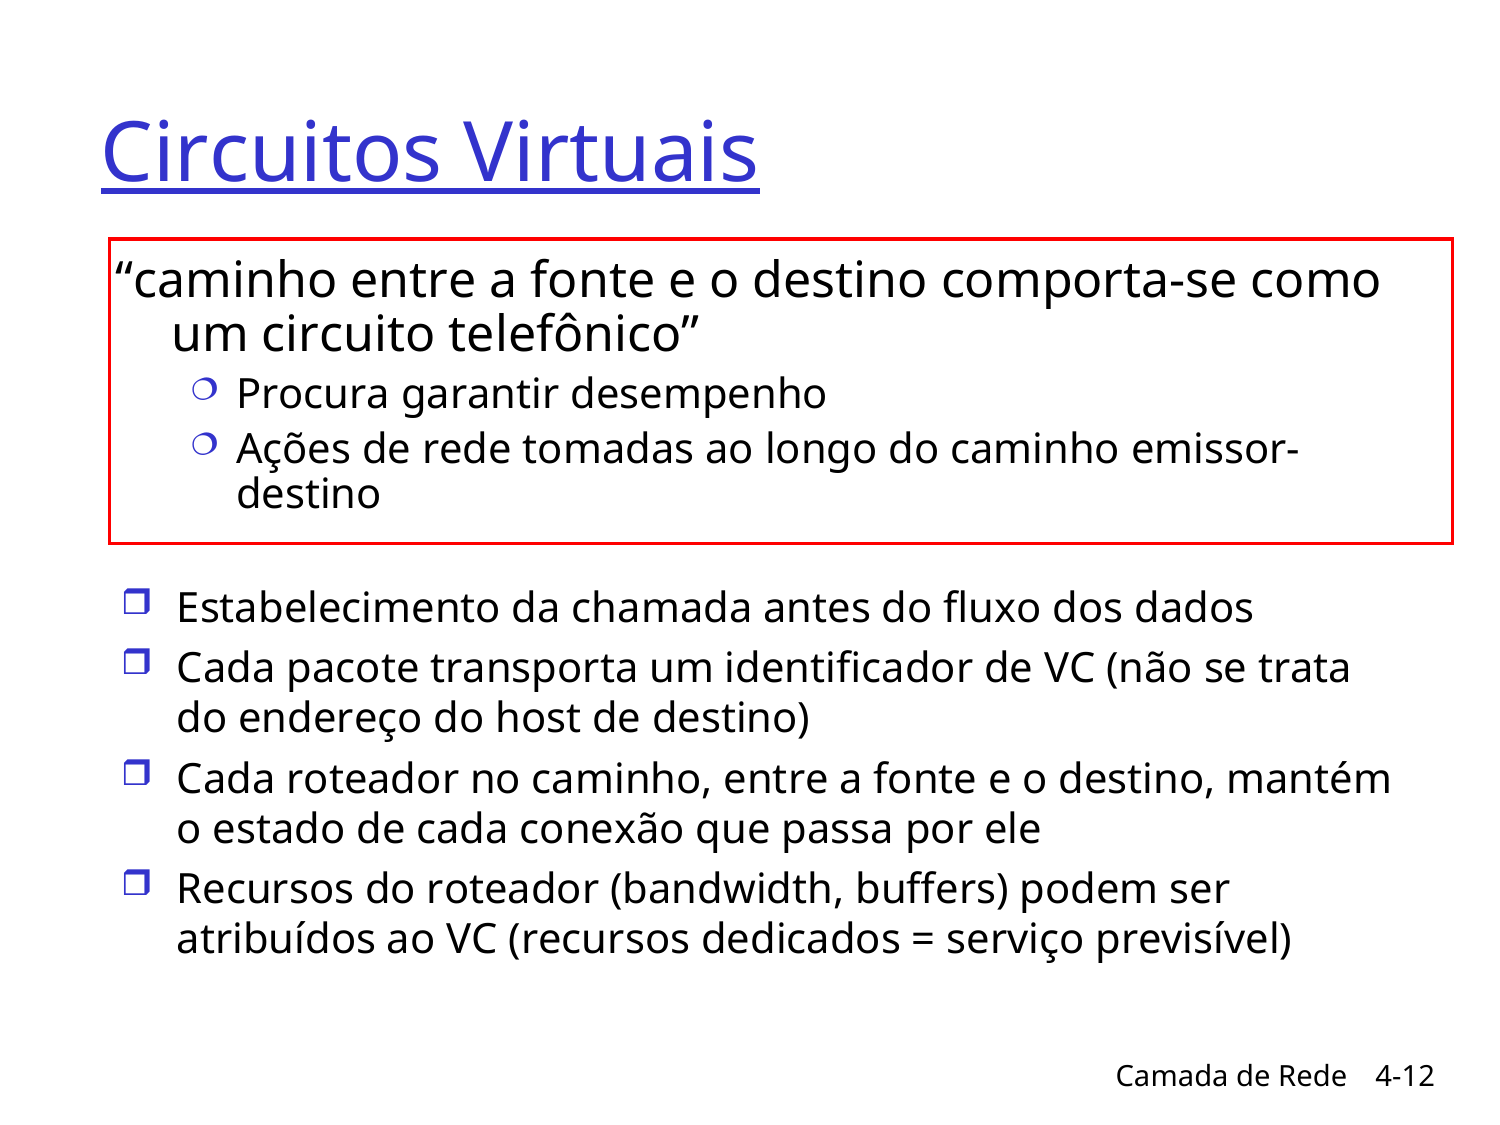

Circuitos Virtuais
“caminho entre a fonte e o destino comporta-se como um circuito telefônico”
Procura garantir desempenho
Ações de rede tomadas ao longo do caminho emissor-destino
Estabelecimento da chamada antes do fluxo dos dados
Cada pacote transporta um identificador de VC (não se trata do endereço do host de destino)
Cada roteador no caminho, entre a fonte e o destino, mantém o estado de cada conexão que passa por ele
Recursos do roteador (bandwidth, buffers) podem ser atribuídos ao VC (recursos dedicados = serviço previsível)
Camada de Rede